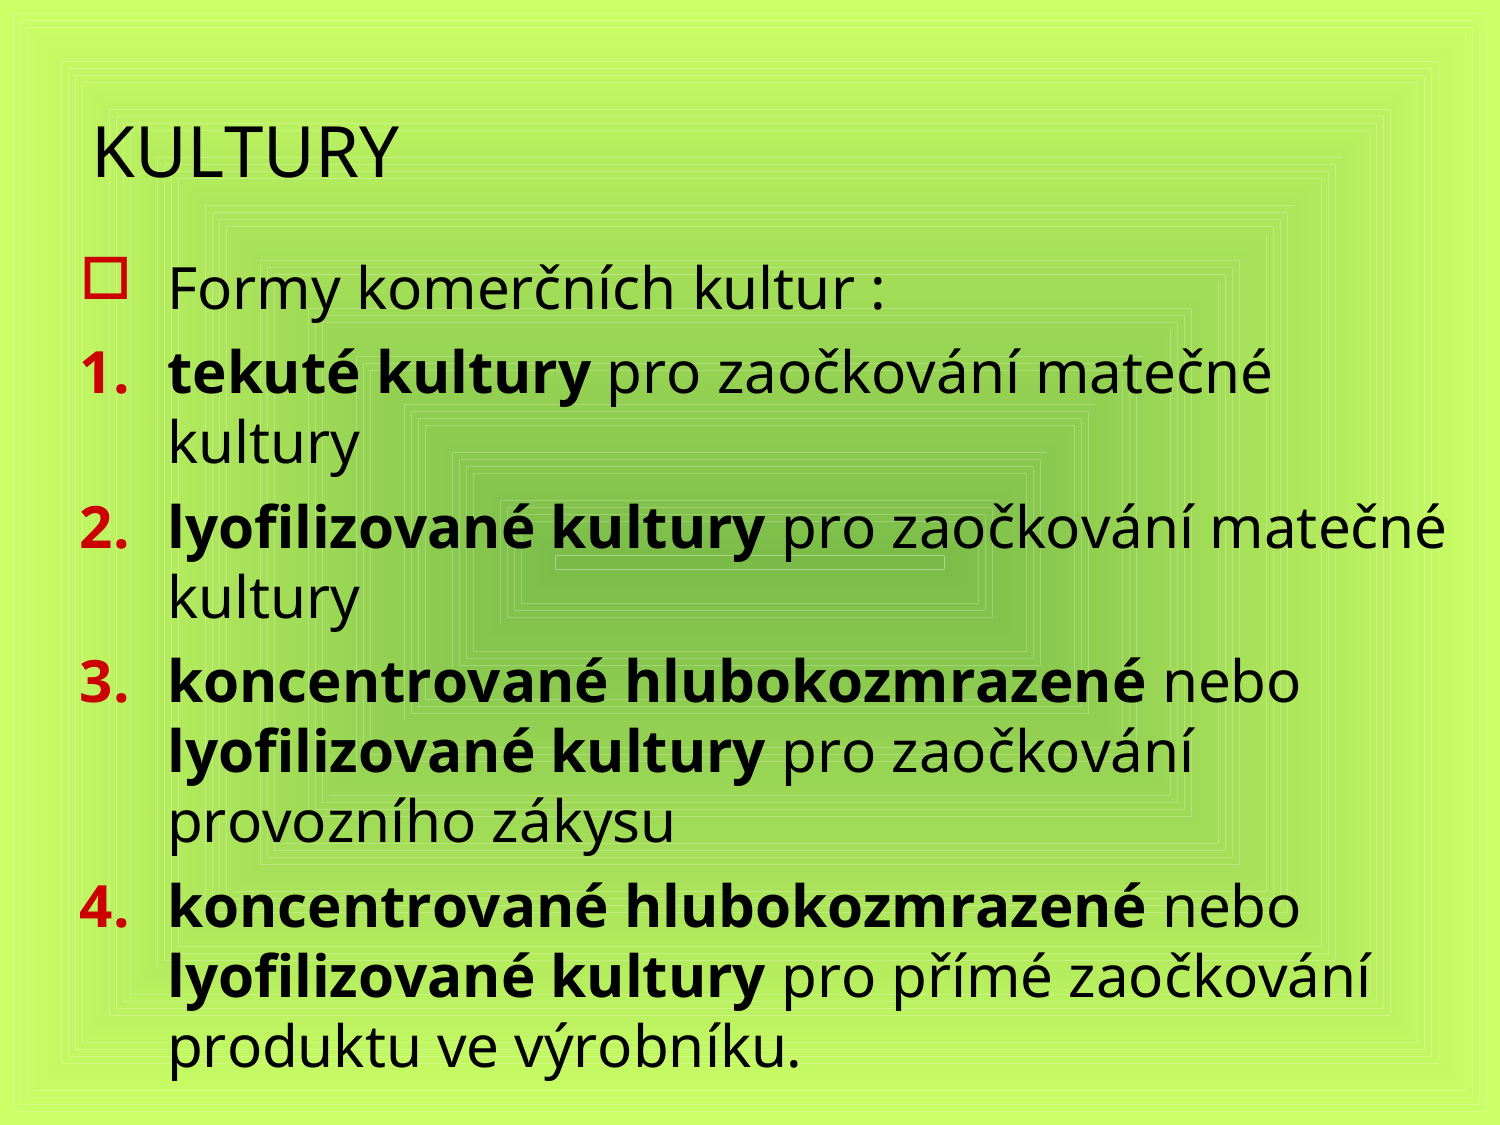

# KULTURY
Formy komerčních kultur :
tekuté kultury pro zaočkování matečné kultury
lyofilizované kultury pro zaočkování matečné kultury
koncentrované hlubokozmrazené nebo lyofilizované kultury pro zaočkování provozního zákysu
koncentrované hlubokozmrazené nebo lyofilizované kultury pro přímé zaočkování produktu ve výrobníku.